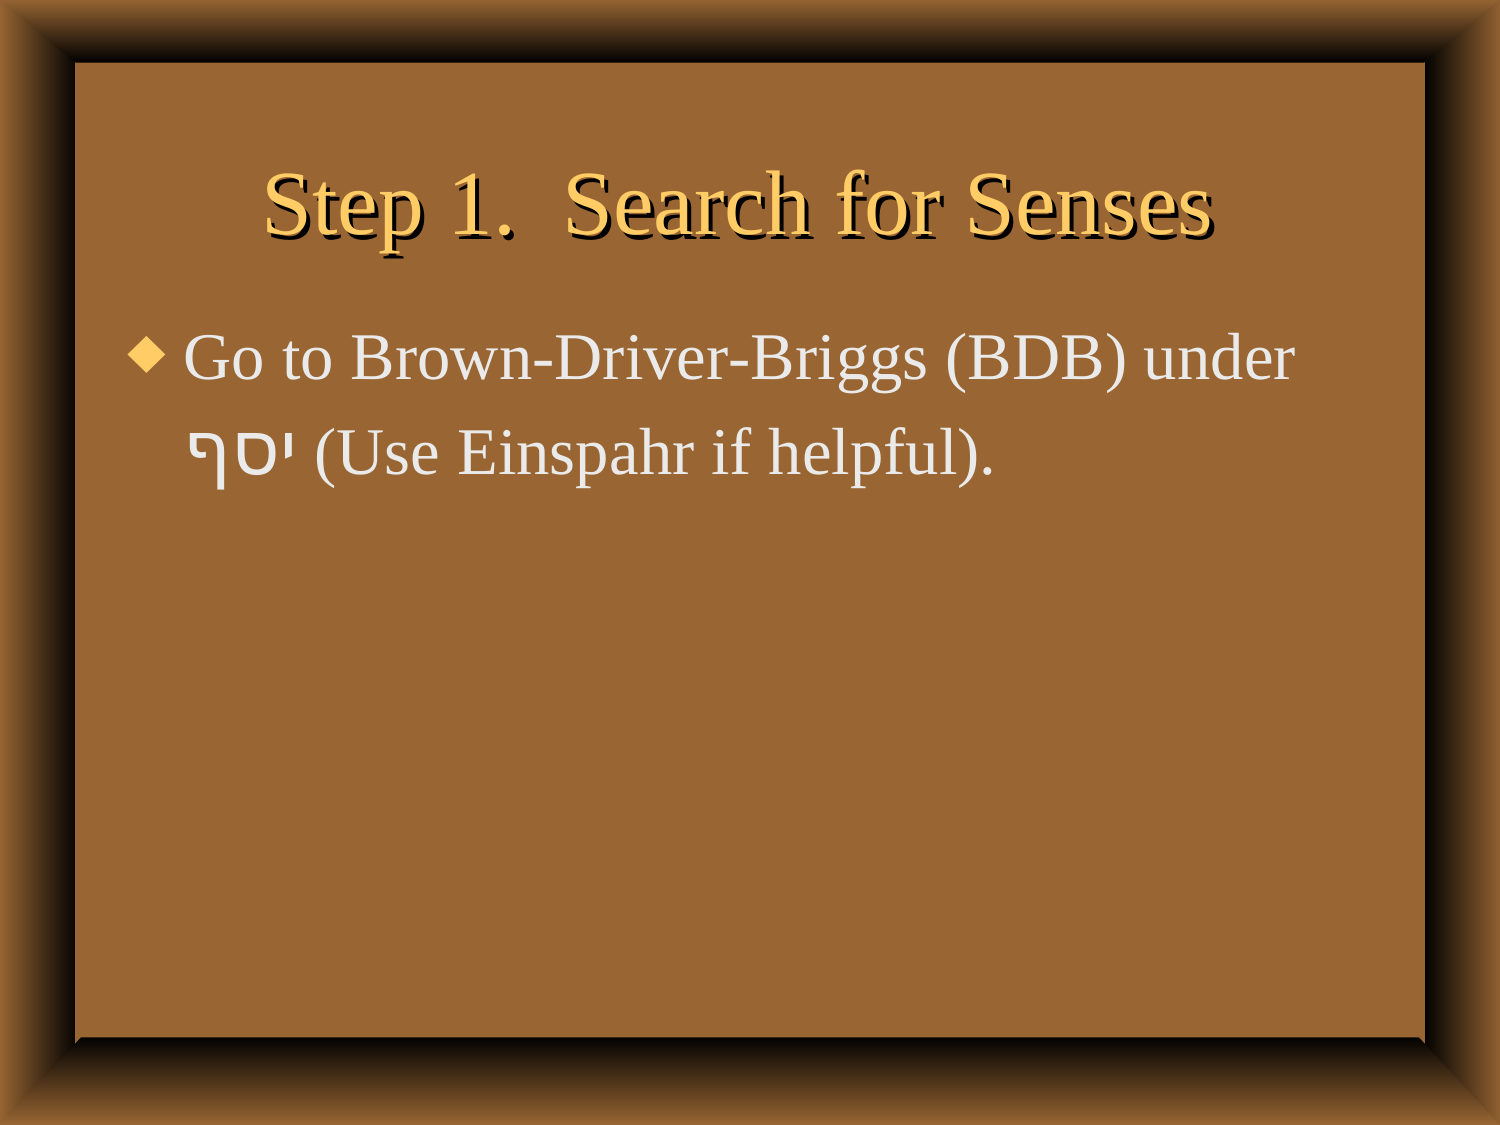

# Step 1. Search for Senses
Go to Brown-Driver-Briggs (BDB) under יסף (Use Einspahr if helpful).